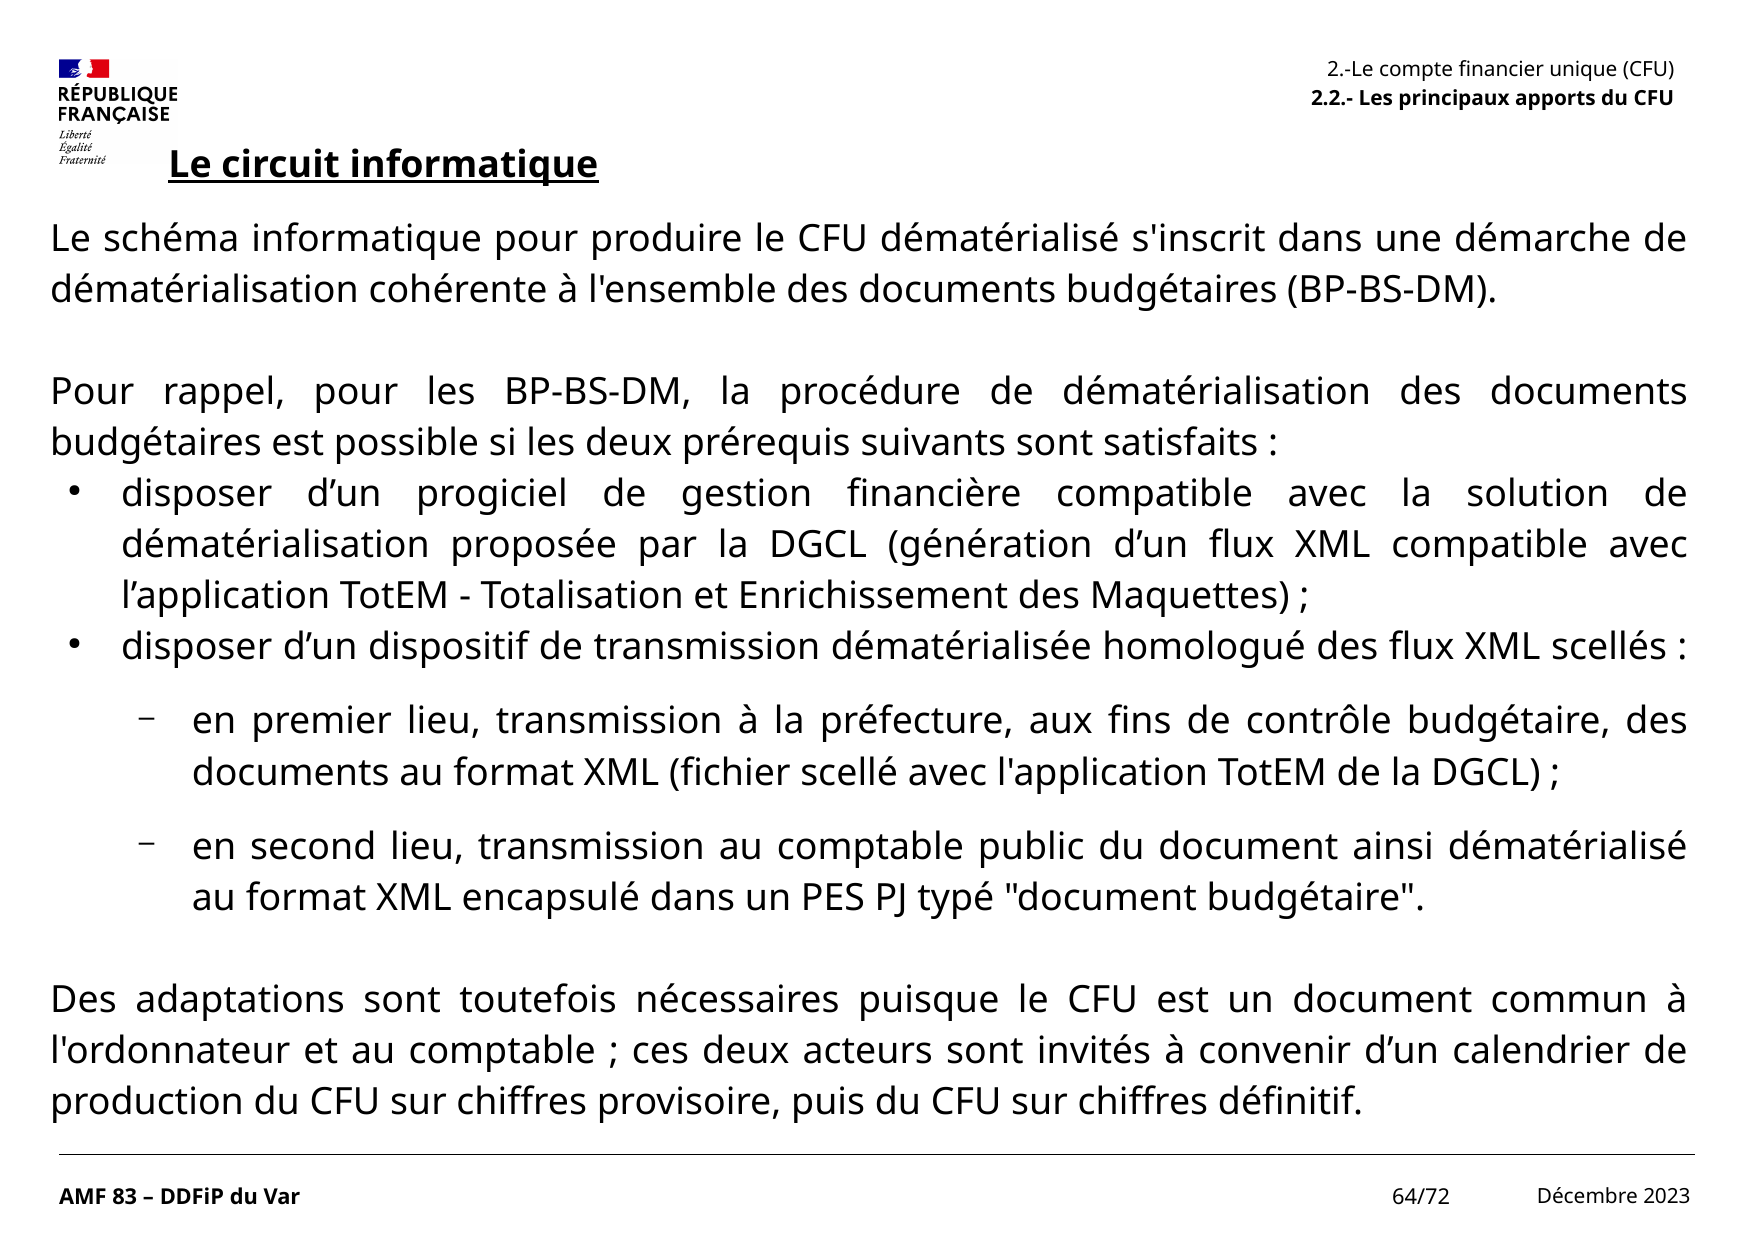

2.-Le compte financier unique (CFU)
2.2.- Les principaux apports du CFU
# Le schéma informatique pour produire le CFU dématérialisé s'inscrit dans une démarche de dématérialisation cohérente à l'ensemble des documents budgétaires (BP-BS-DM).
Pour rappel, pour les BP-BS-DM, la procédure de dématérialisation des documents budgétaires est possible si les deux prérequis suivants sont satisfaits :
disposer d’un progiciel de gestion financière compatible avec la solution de dématérialisation proposée par la DGCL (génération d’un flux XML compatible avec l’application TotEM - Totalisation et Enrichissement des Maquettes) ;
disposer d’un dispositif de transmission dématérialisée homologué des flux XML scellés :
en premier lieu, transmission à la préfecture, aux fins de contrôle budgétaire, des documents au format XML (fichier scellé avec l'application TotEM de la DGCL) ;
en second lieu, transmission au comptable public du document ainsi dématérialisé au format XML encapsulé dans un PES PJ typé "document budgétaire".
Des adaptations sont toutefois nécessaires puisque le CFU est un document commun à l'ordonnateur et au comptable ; ces deux acteurs sont invités à convenir d’un calendrier de production du CFU sur chiffres provisoire, puis du CFU sur chiffres définitif.
Le circuit informatique